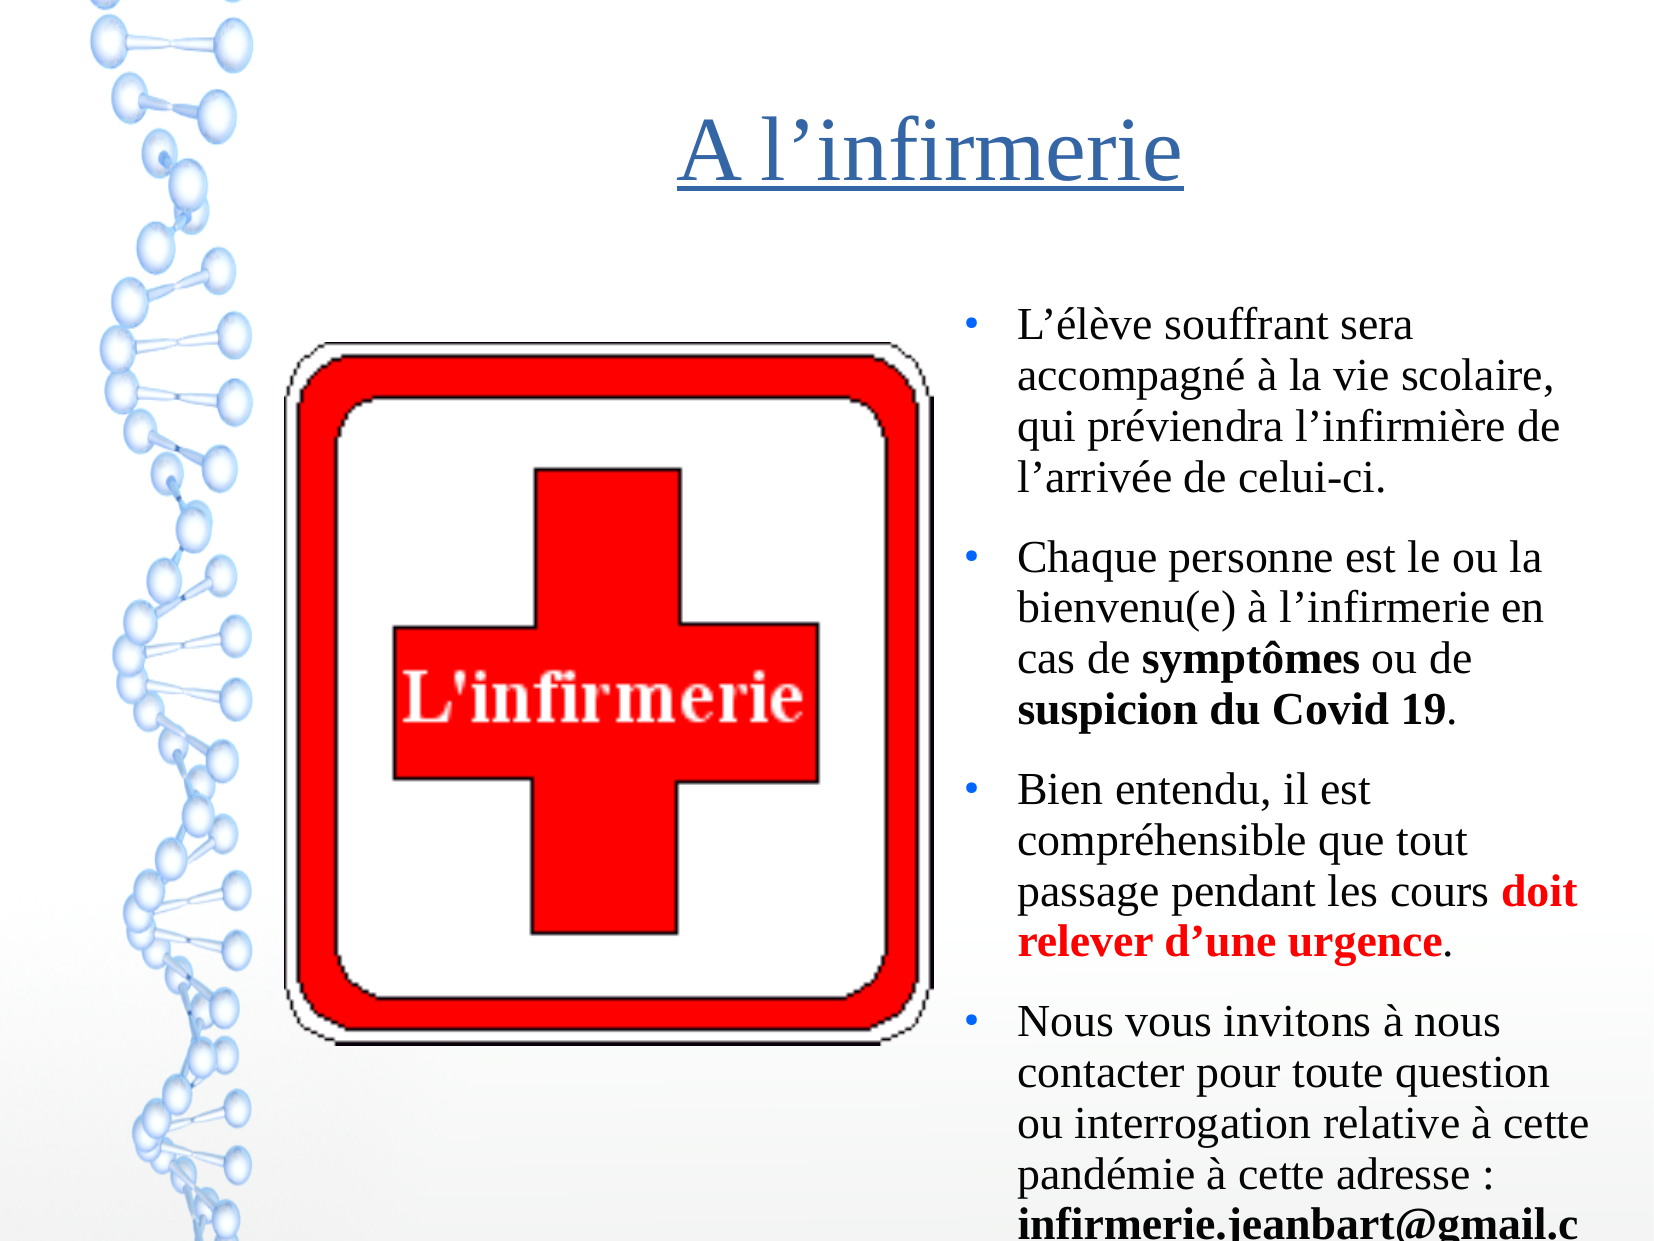

# A l’infirmerie
L’élève souffrant sera accompagné à la vie scolaire, qui préviendra l’infirmière de l’arrivée de celui-ci.
Chaque personne est le ou la bienvenu(e) à l’infirmerie en cas de symptômes ou de suspicion du Covid 19.
Bien entendu, il est compréhensible que tout passage pendant les cours doit relever d’une urgence.
Nous vous invitons à nous contacter pour toute question ou interrogation relative à cette pandémie à cette adresse : infirmerie.jeanbart@gmail.com